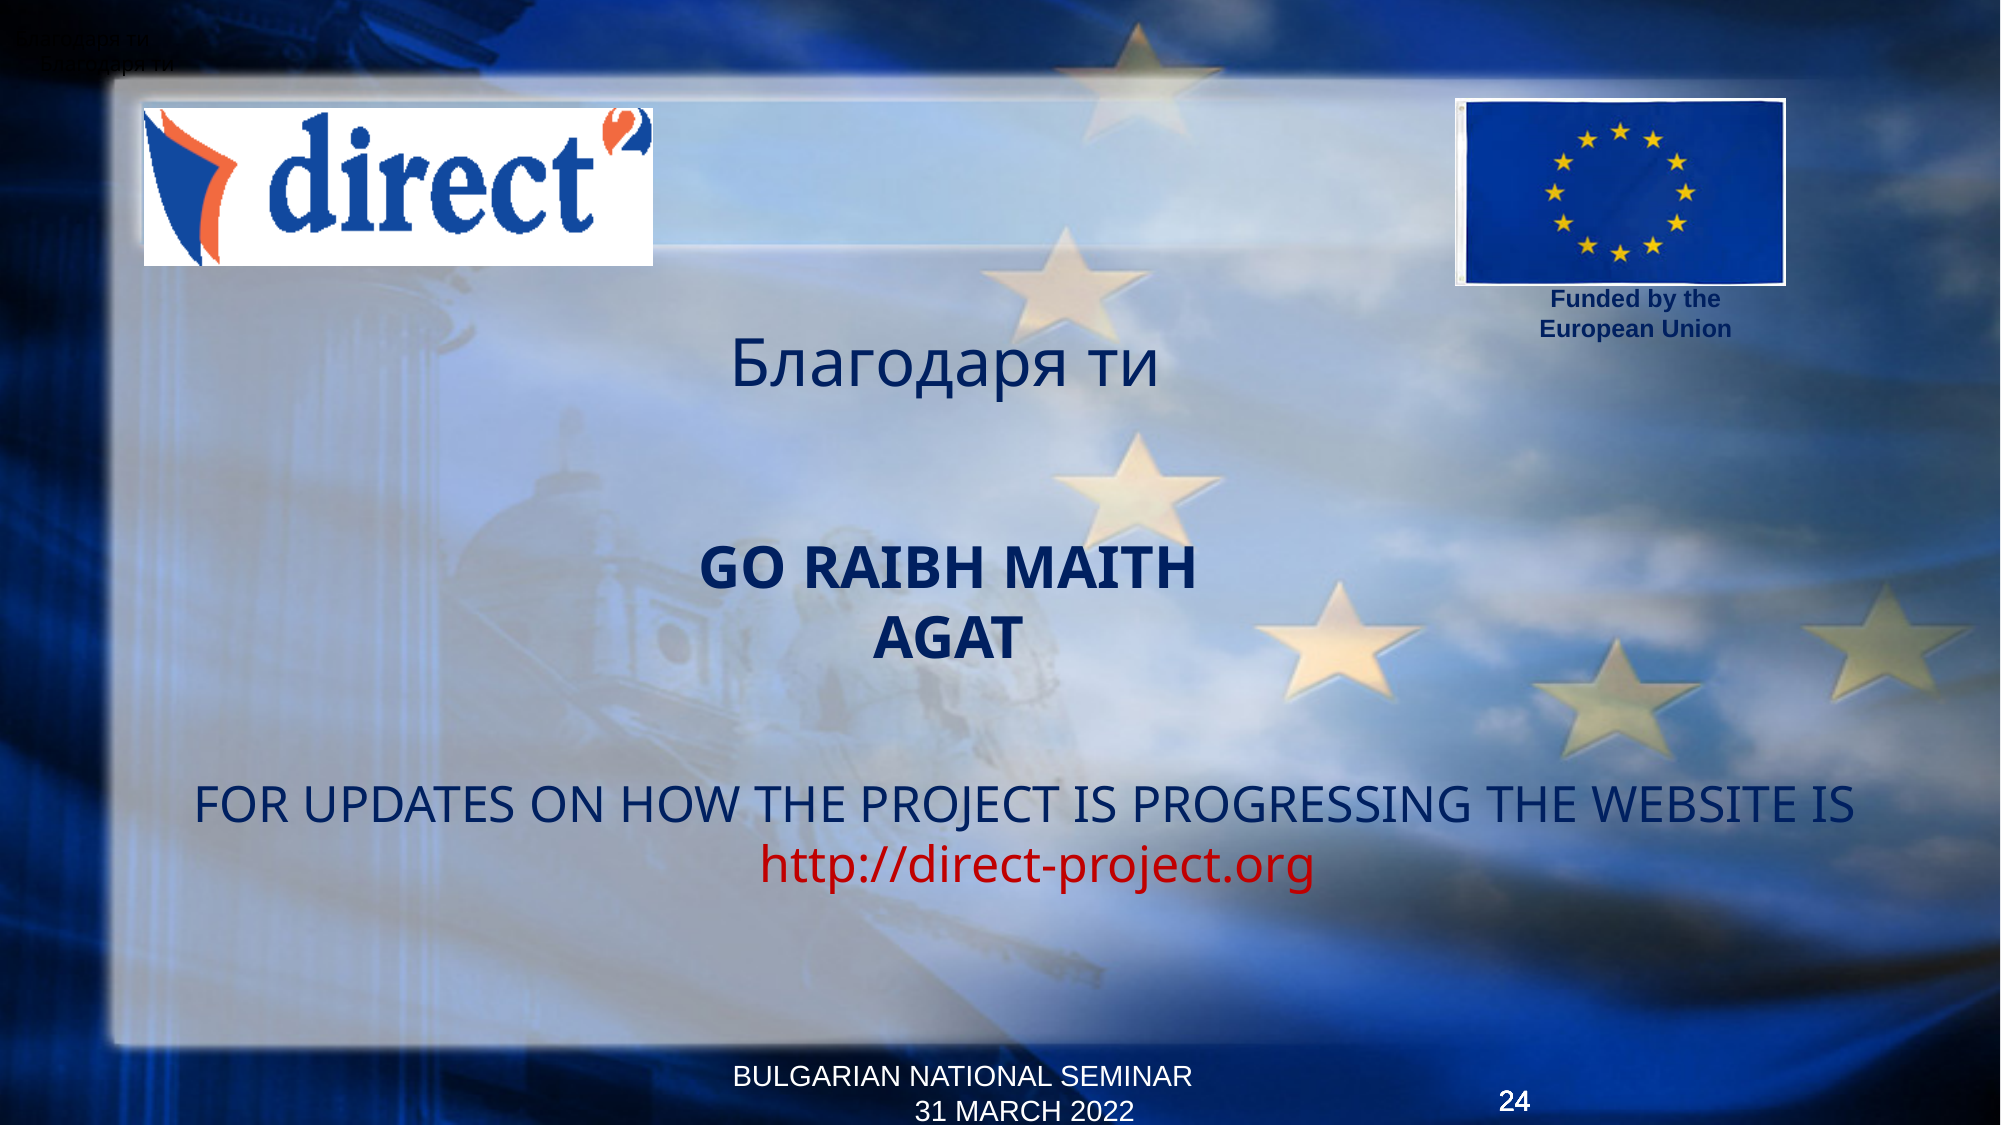

Благодаря ти
Благодаря ти
Funded by the European Union
Благодаря ти
GO RAIBH MAITH AGAT
FOR UPDATES ON HOW THE PROJECT IS PROGRESSING THE WEBSITE IS
http://direct-project.org
BULGARIAN NATIONAL SEMINAR 31 MARCH 2022